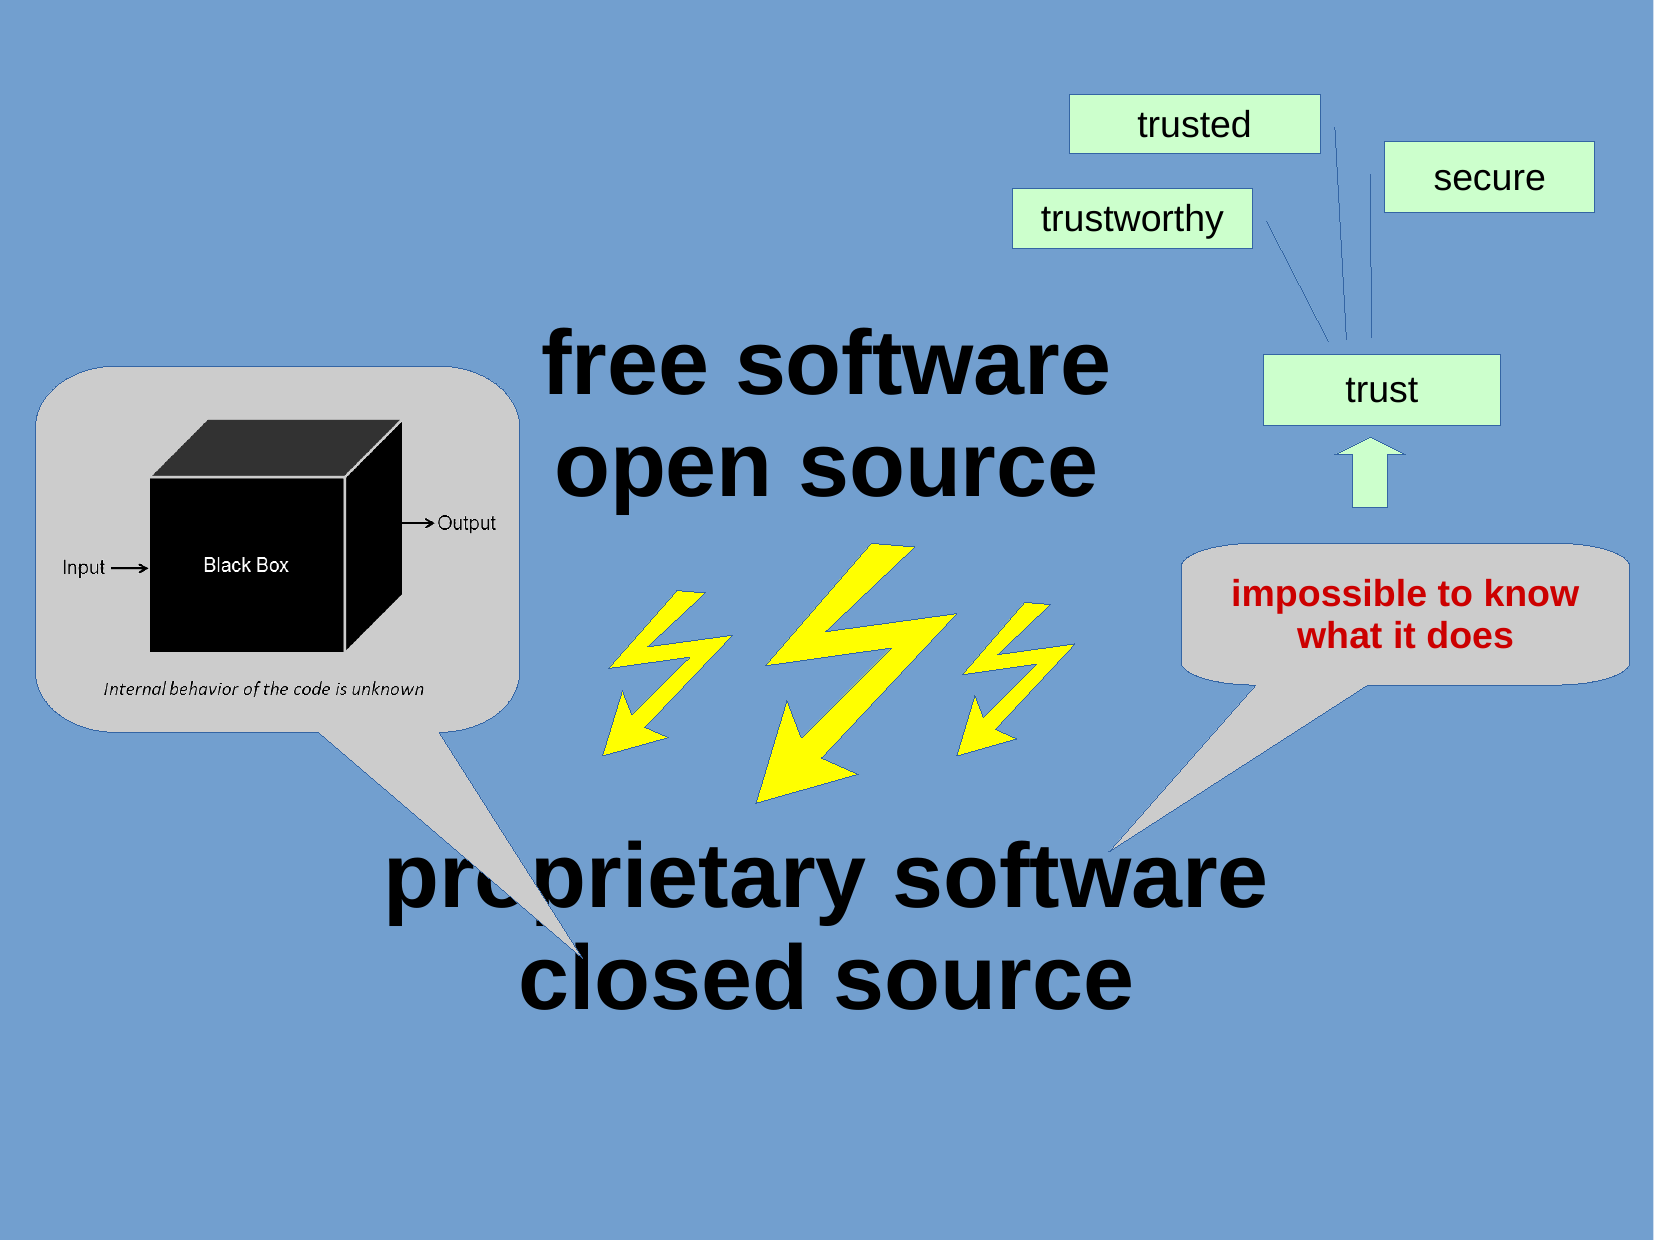

trusted
secure
trustworthy
# free software open source proprietary software closed source
trust
impossible to know
what it does